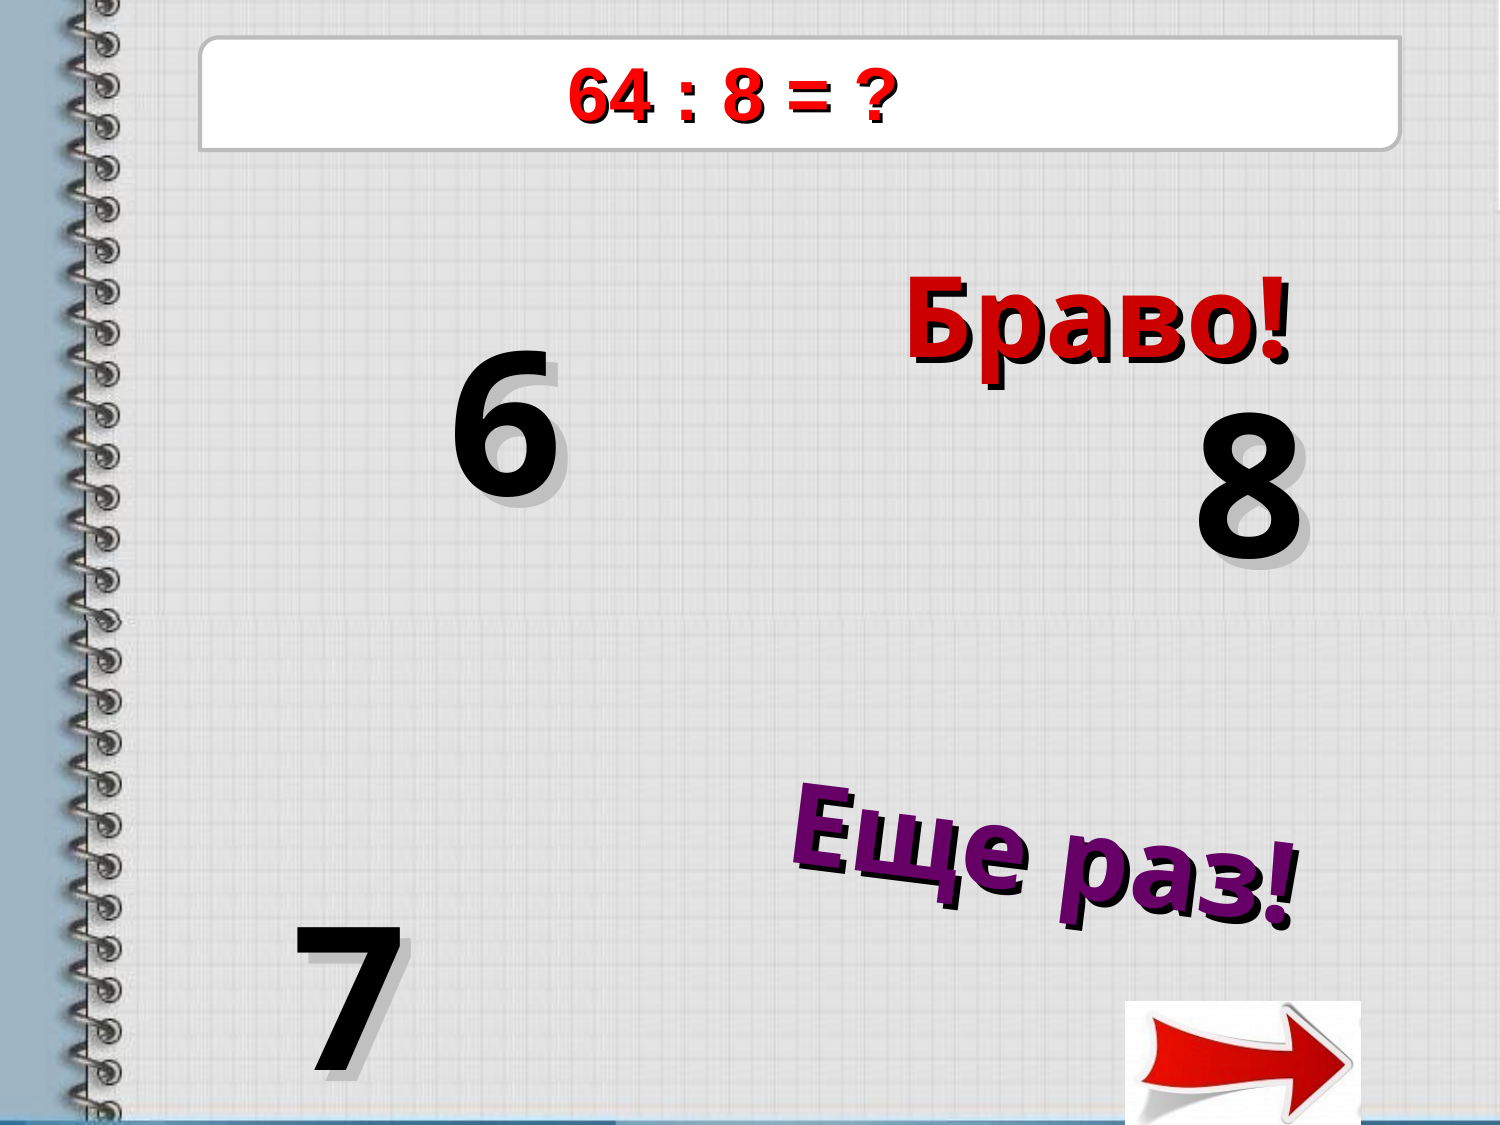

64 : 8 = ?
Браво!
6
8
Еще раз!
7